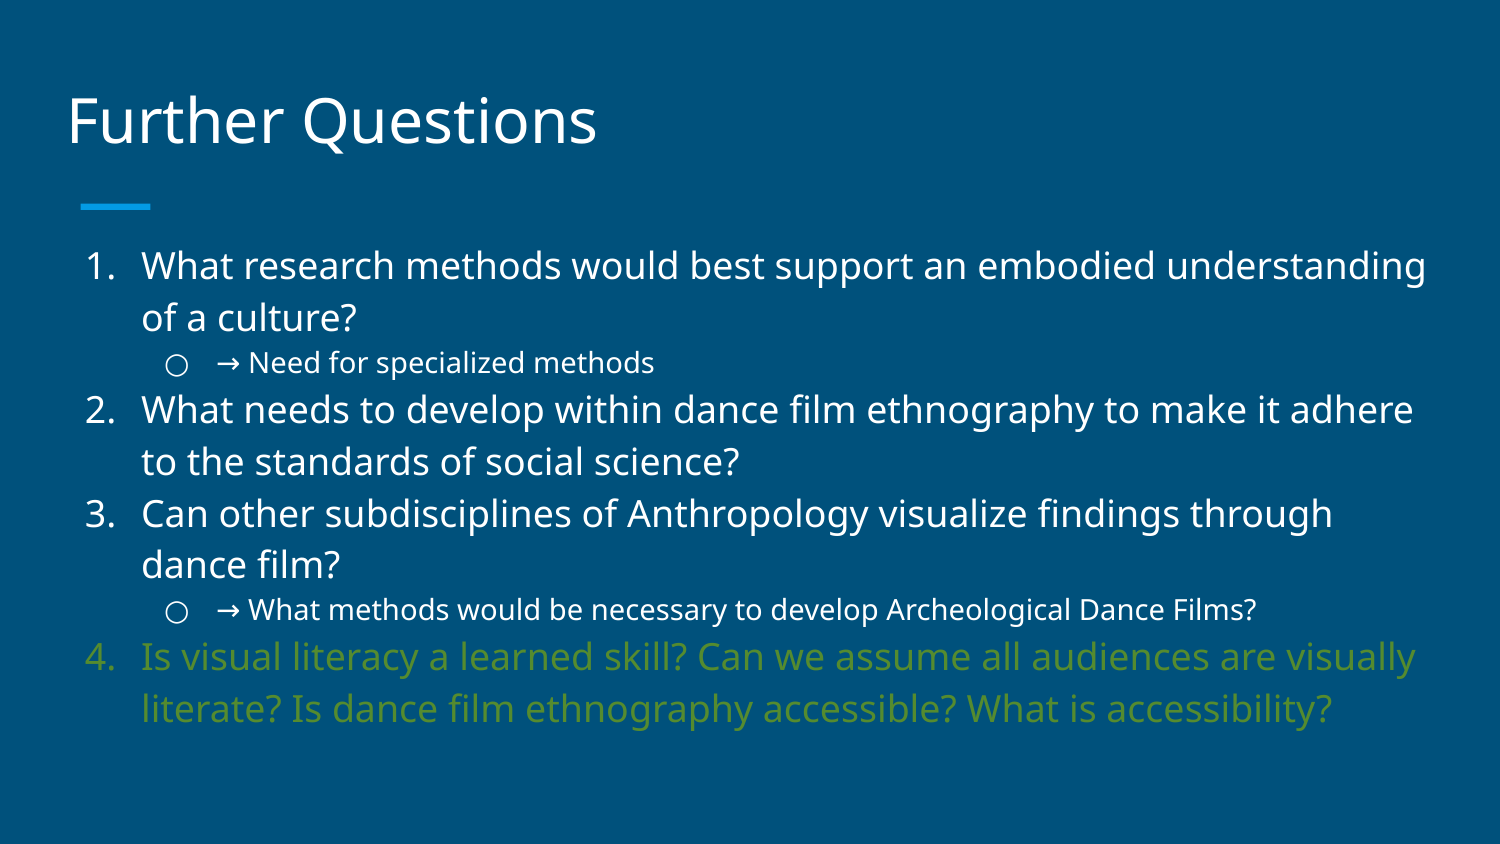

# Further Questions
What research methods would best support an embodied understanding of a culture?
→ Need for specialized methods
What needs to develop within dance film ethnography to make it adhere to the standards of social science?
Can other subdisciplines of Anthropology visualize findings through dance film?
→ What methods would be necessary to develop Archeological Dance Films?
Is visual literacy a learned skill? Can we assume all audiences are visually literate? Is dance film ethnography accessible? What is accessibility?